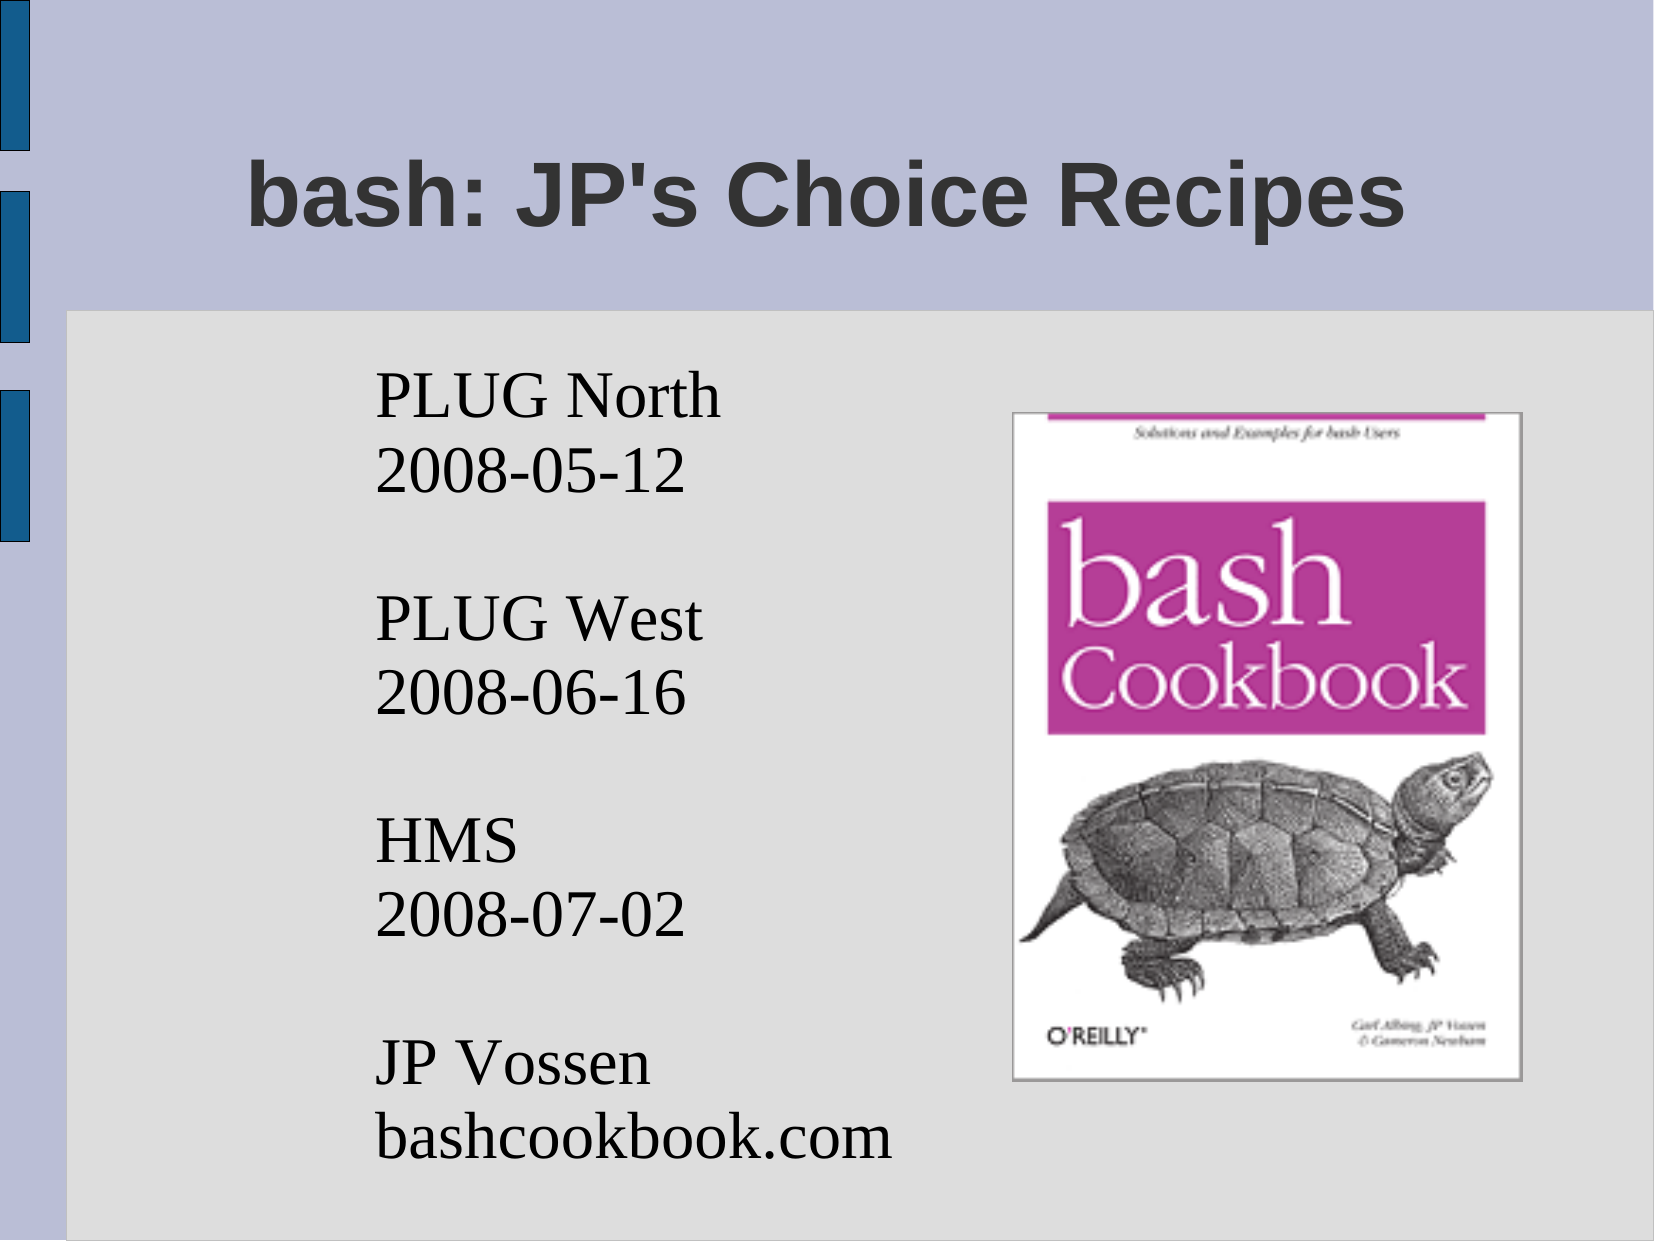

# bash: JP's Choice Recipes
PLUG North
2008-05-12
PLUG West
2008-06-16
HMS
2008-07-02
JP Vossen
bashcookbook.com